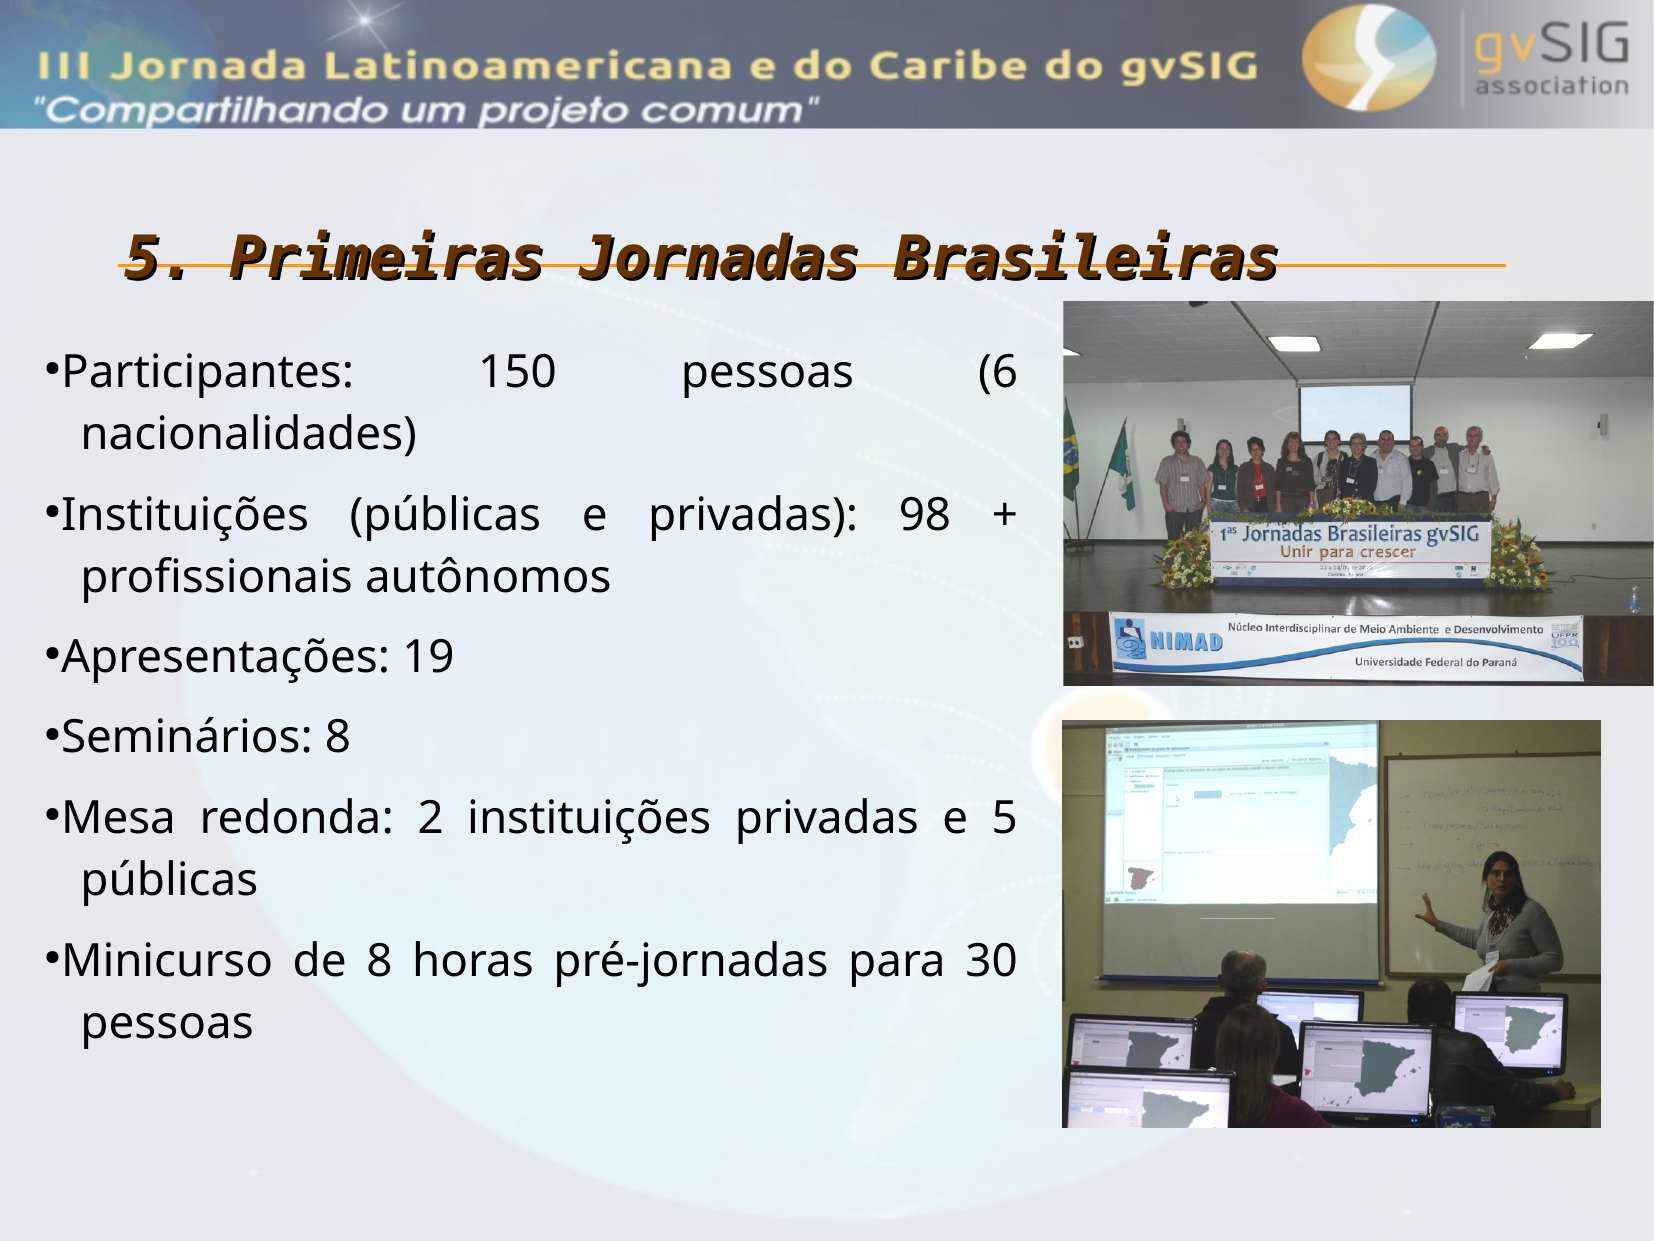

5. Primeiras Jornadas Brasileiras
Participantes: 150 pessoas (6 nacionalidades)
Instituições (públicas e privadas): 98 + profissionais autônomos
Apresentações: 19
Seminários: 8
Mesa redonda: 2 instituições privadas e 5 públicas
Minicurso de 8 horas pré-jornadas para 30 pessoas